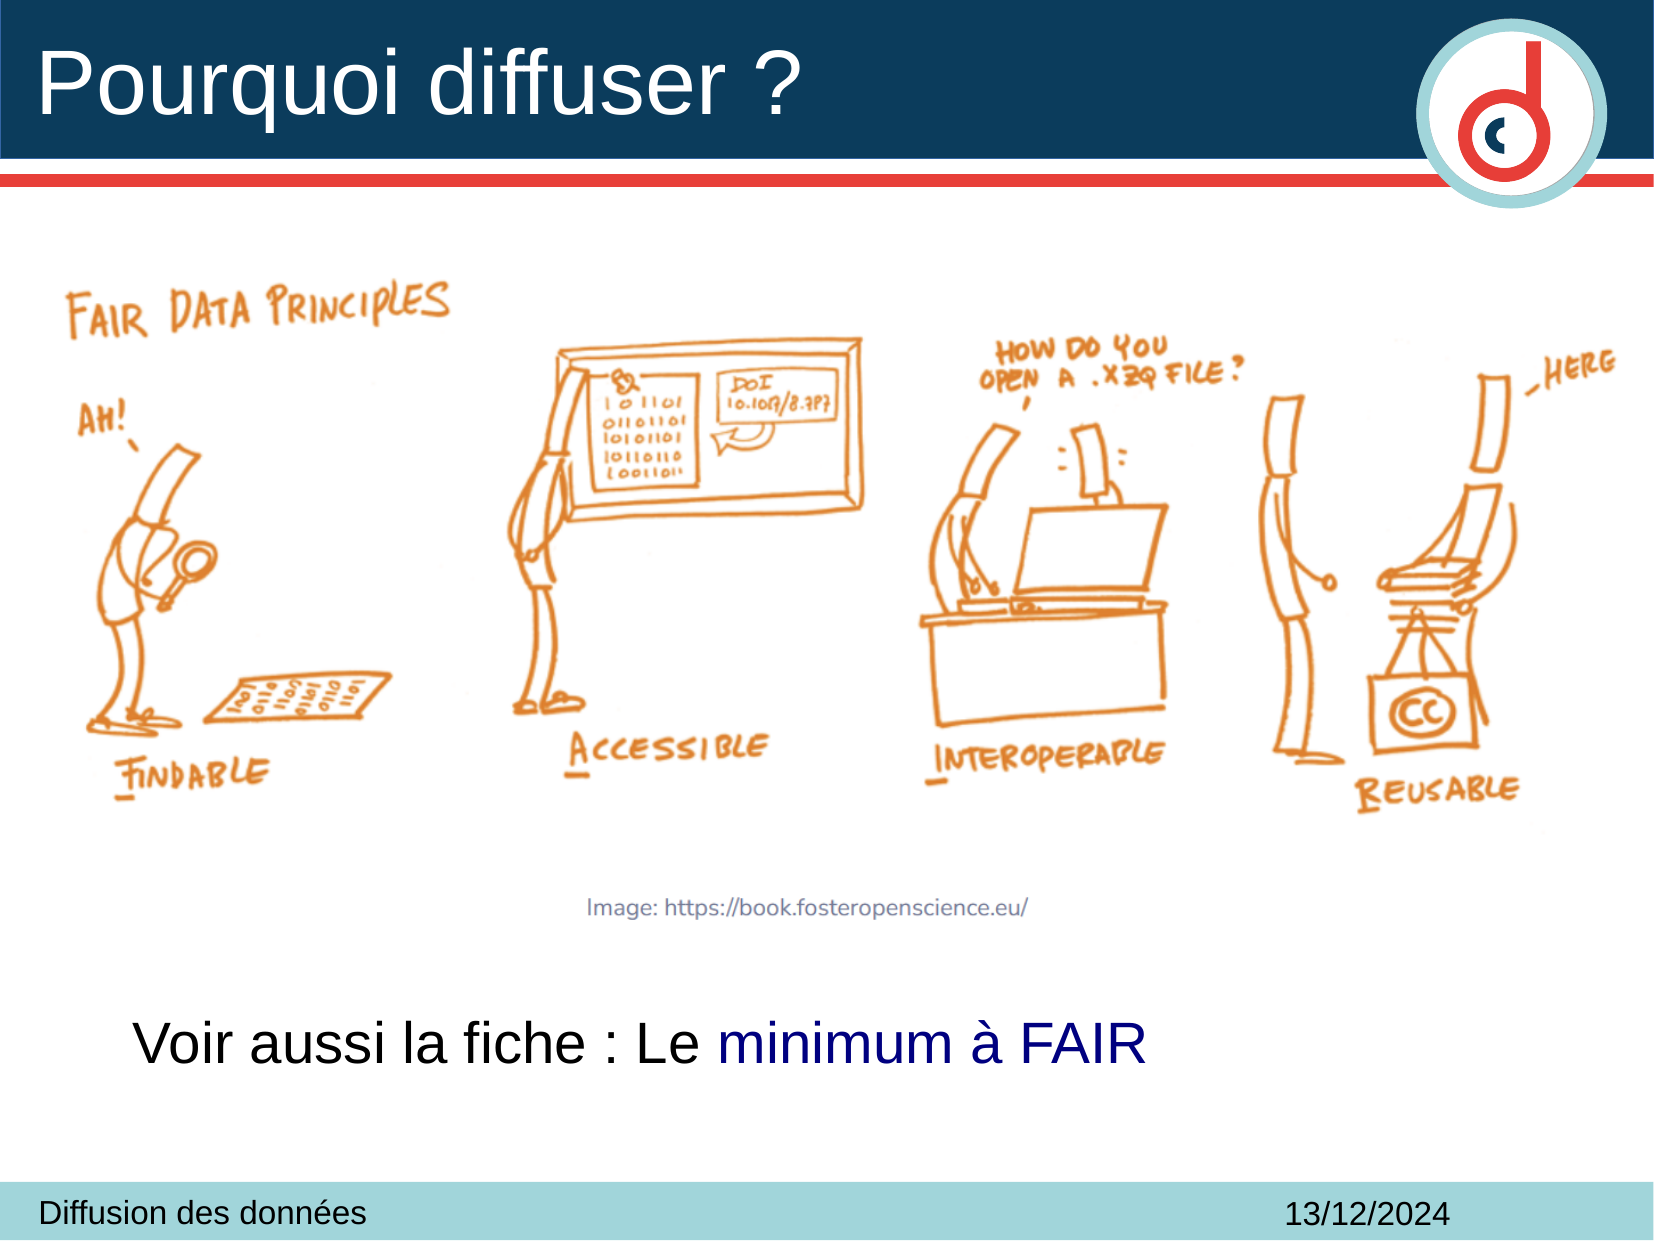

# Pourquoi diffuser ?
Voir aussi la fiche : Le minimum à FAIR
Diffusion des données
13/12/2024